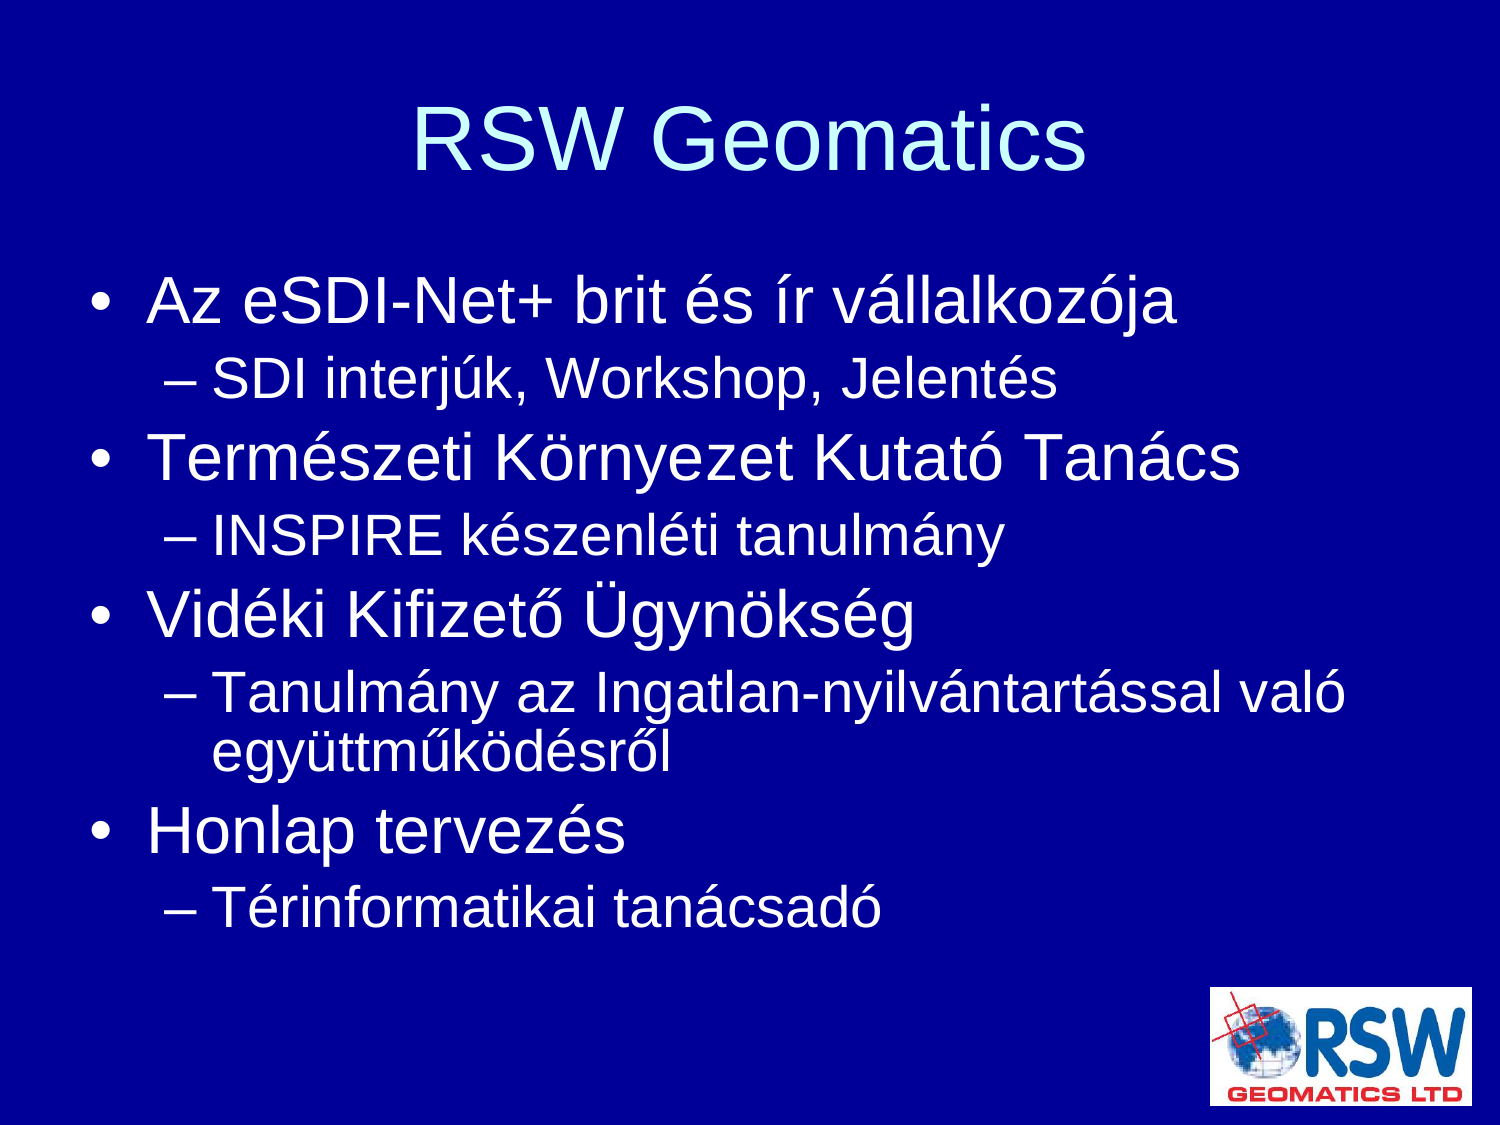

# RSW Geomatics
Az eSDI-Net+ brit és ír vállalkozója
SDI interjúk, Workshop, Jelentés
Természeti Környezet Kutató Tanács
INSPIRE készenléti tanulmány
Vidéki Kifizető Ügynökség
Tanulmány az Ingatlan-nyilvántartással való együttműködésről
Honlap tervezés
Térinformatikai tanácsadó